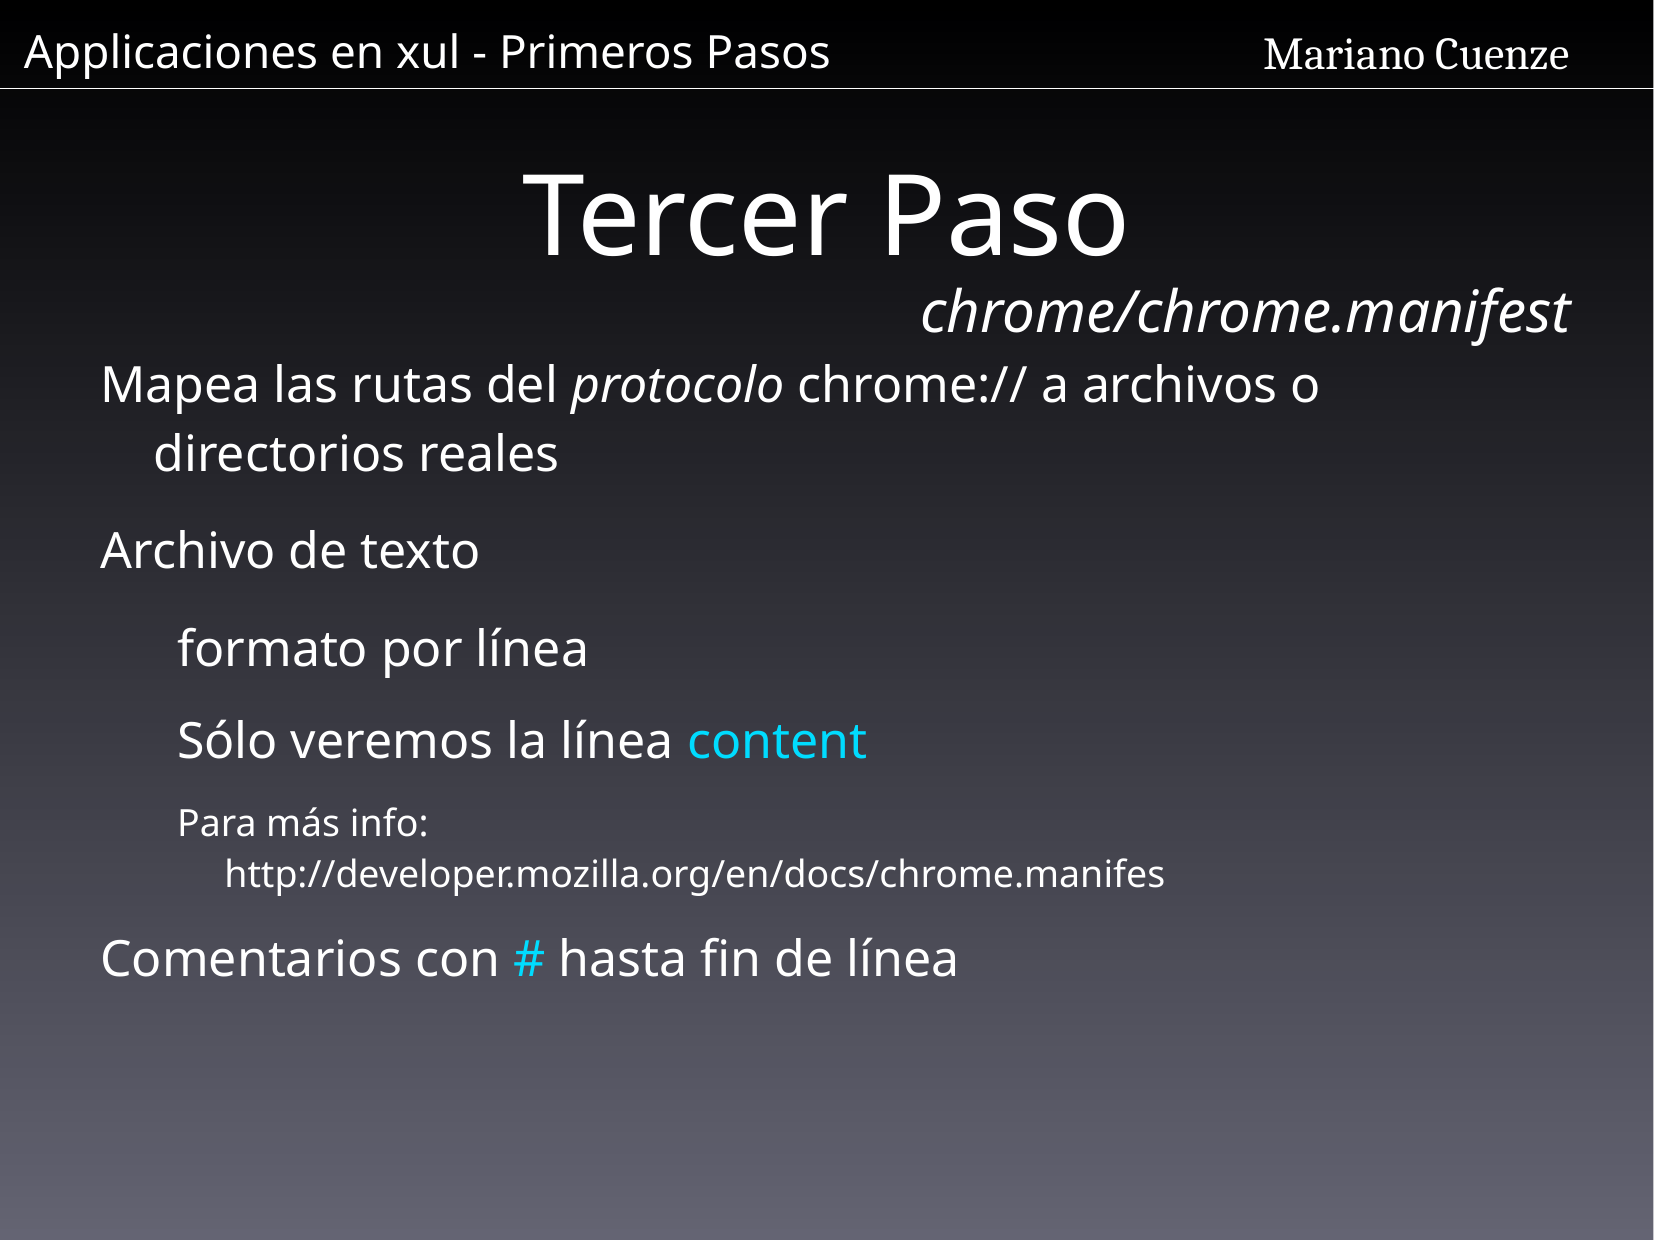

Applicaciones en xul - Primeros Pasos
Mariano Cuenze
# Tercer Paso
chrome/chrome.manifest
Mapea las rutas del protocolo chrome:// a archivos o directorios reales
Archivo de texto
formato por línea
Sólo veremos la línea content
Para más info:
http://developer.mozilla.org/en/docs/chrome.manifes
Comentarios con # hasta fin de línea